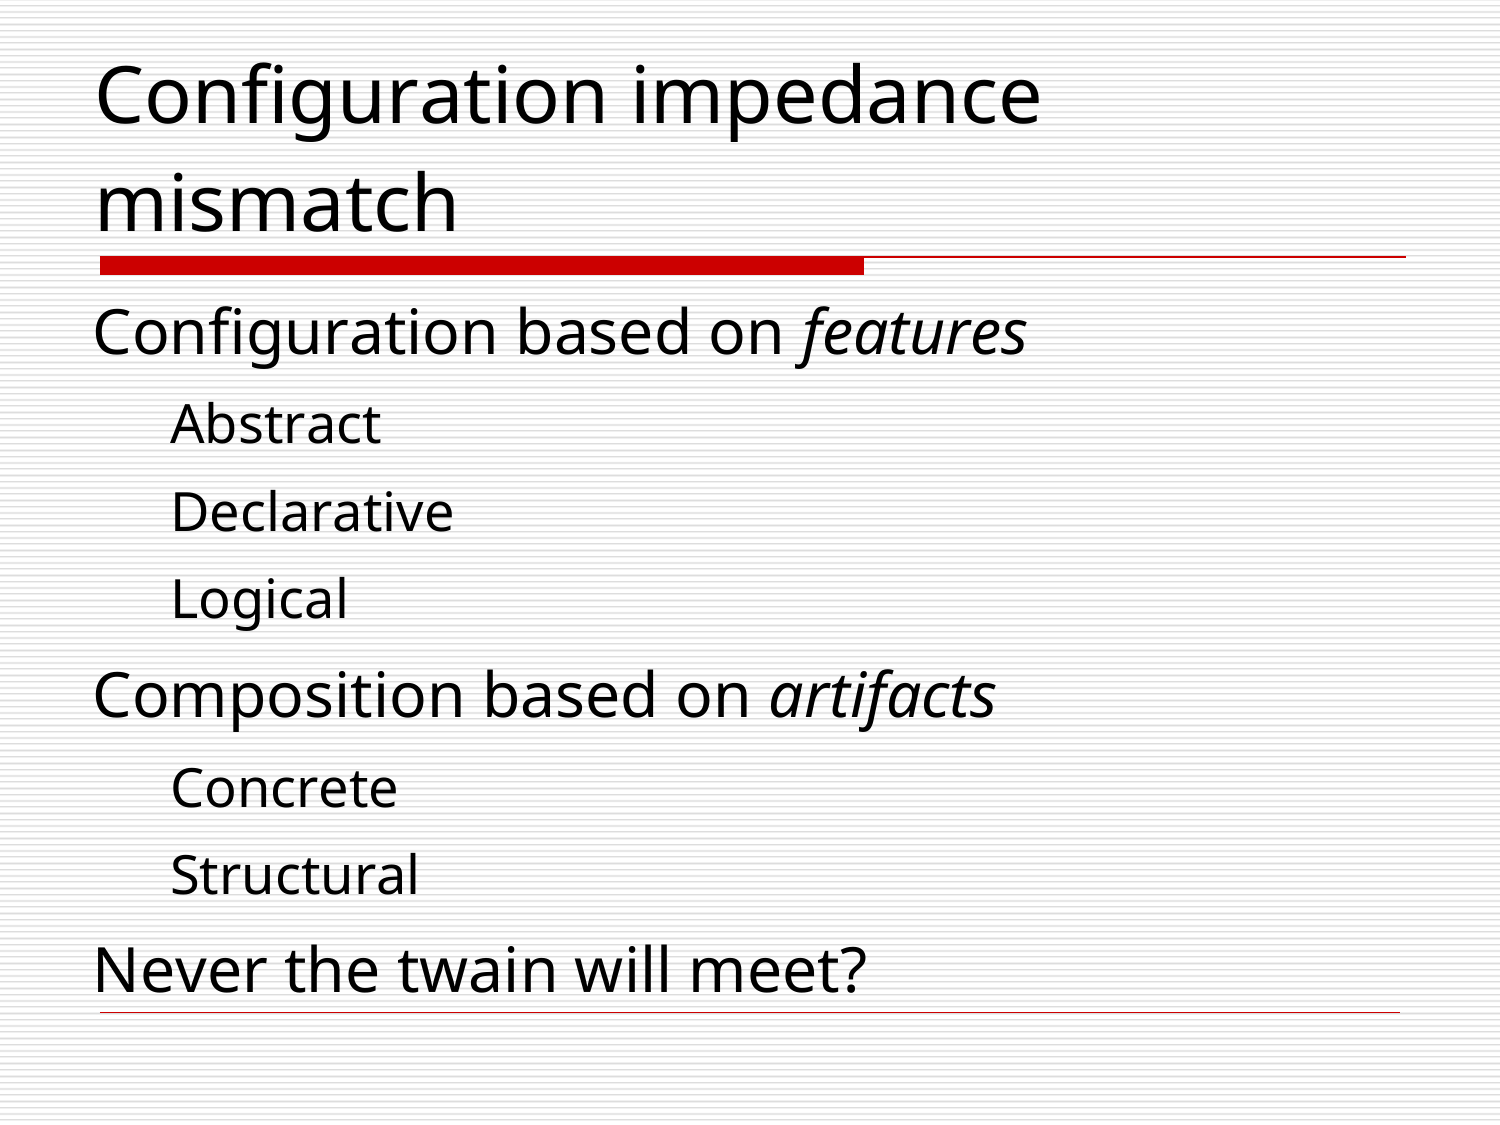

# Configuration impedance mismatch
Configuration based on features
Abstract
Declarative
Logical
Composition based on artifacts
Concrete
Structural
Never the twain will meet?